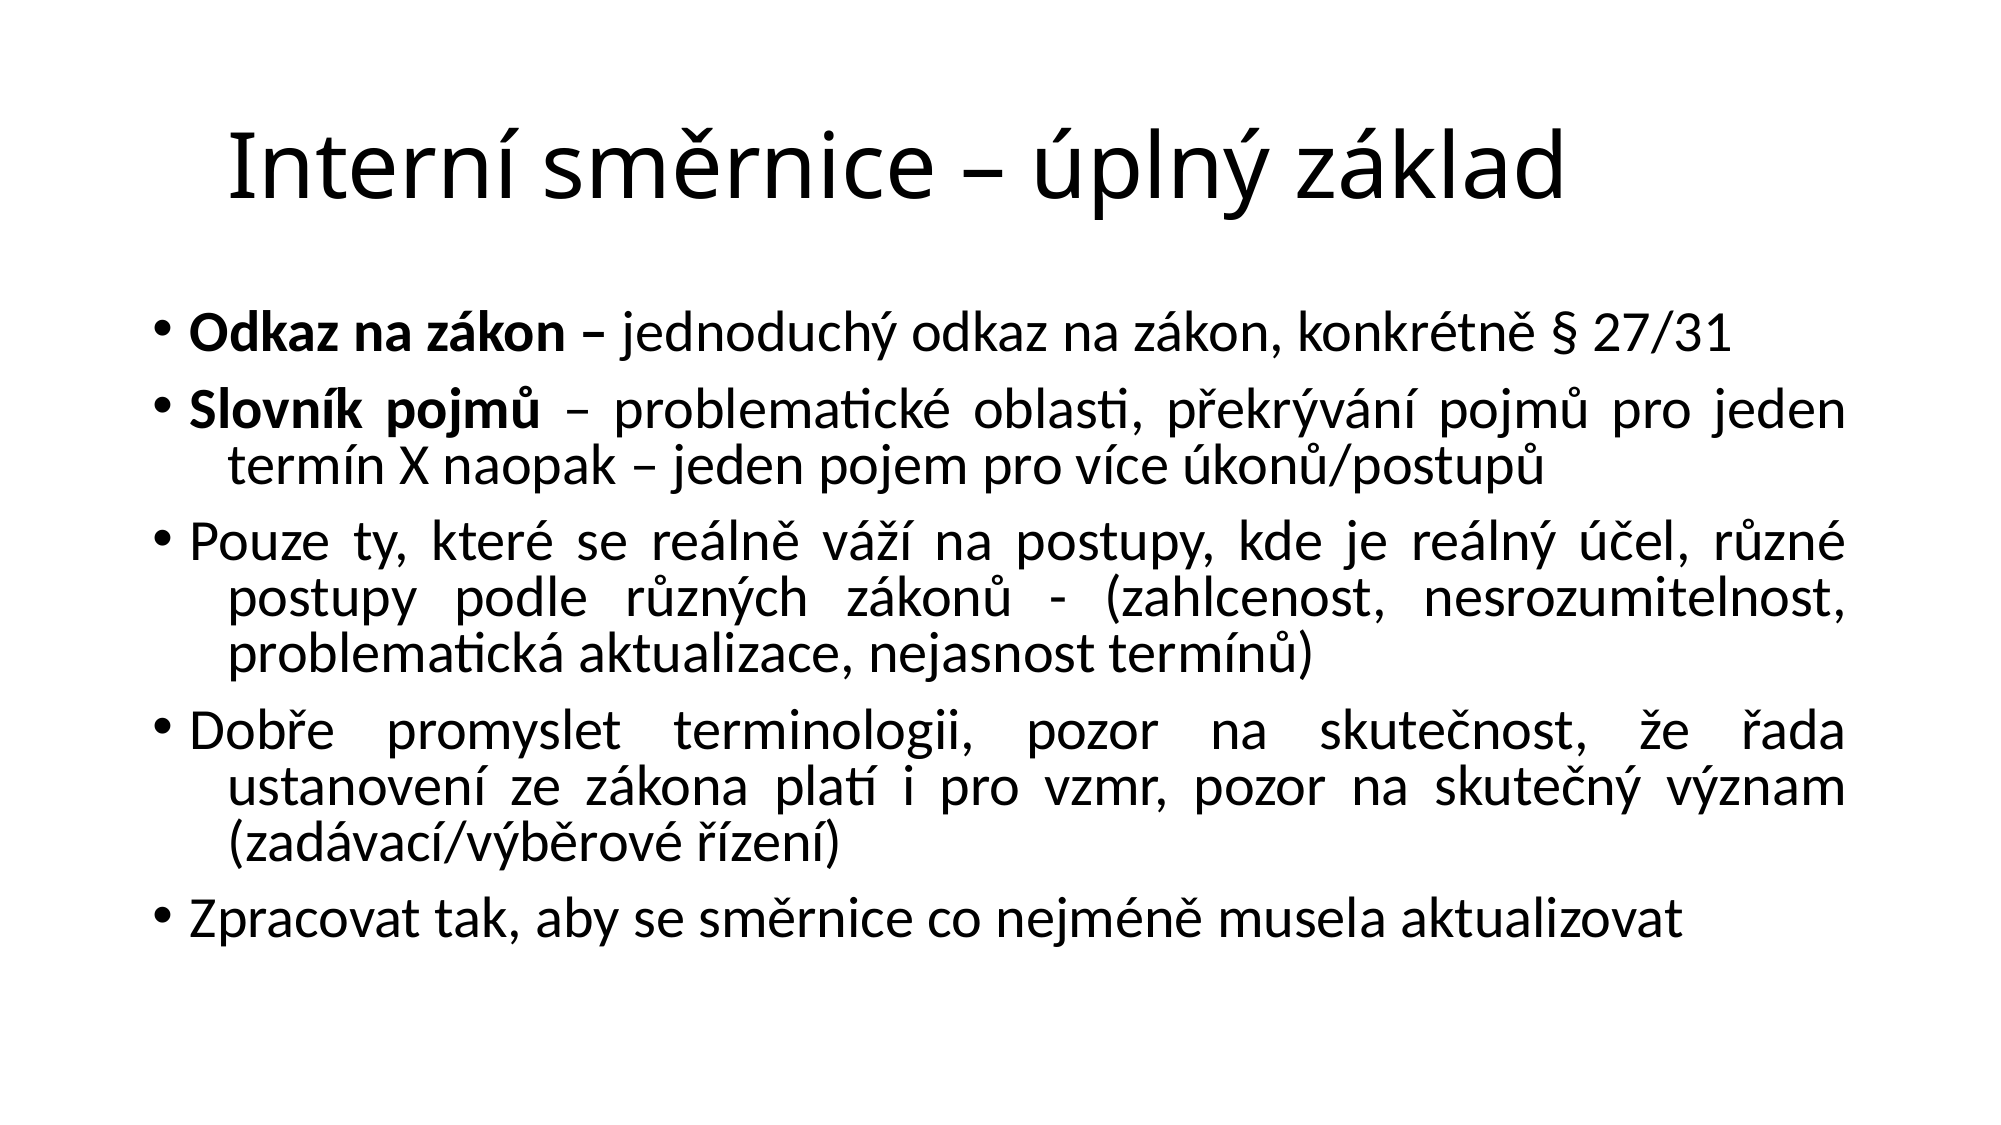

# Interní směrnice – úplný základ
Odkaz na zákon – jednoduchý odkaz na zákon, konkrétně § 27/31
Slovník pojmů – problematické oblasti, překrývání pojmů pro jeden termín X naopak – jeden pojem pro více úkonů/postupů
Pouze ty, které se reálně váží na postupy, kde je reálný účel, různé postupy podle různých zákonů - (zahlcenost, nesrozumitelnost, problematická aktualizace, nejasnost termínů)
Dobře promyslet terminologii, pozor na skutečnost, že řada ustanovení ze zákona platí i pro vzmr, pozor na skutečný význam (zadávací/výběrové řízení)
Zpracovat tak, aby se směrnice co nejméně musela aktualizovat